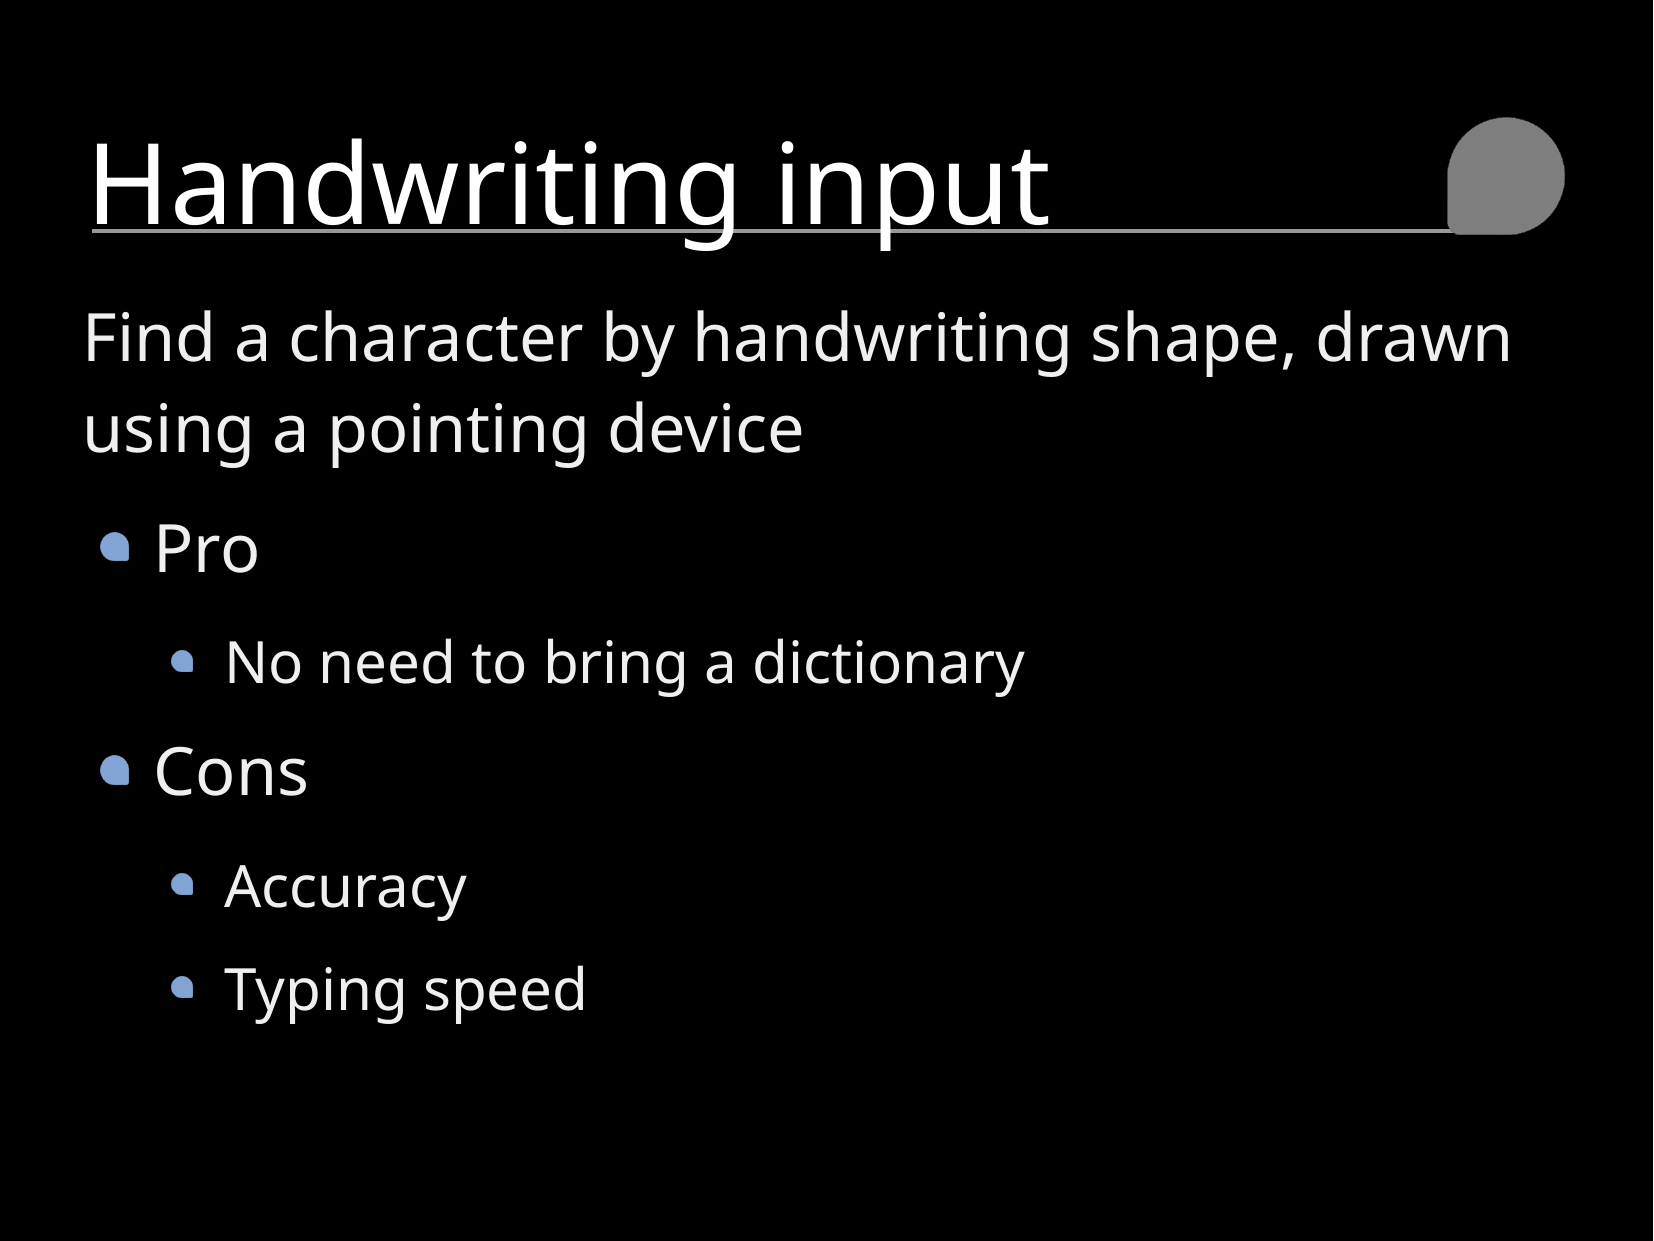

# Handwriting input
Find a character by handwriting shape, drawn using a pointing device
Pro
No need to bring a dictionary
Cons
Accuracy
Typing speed